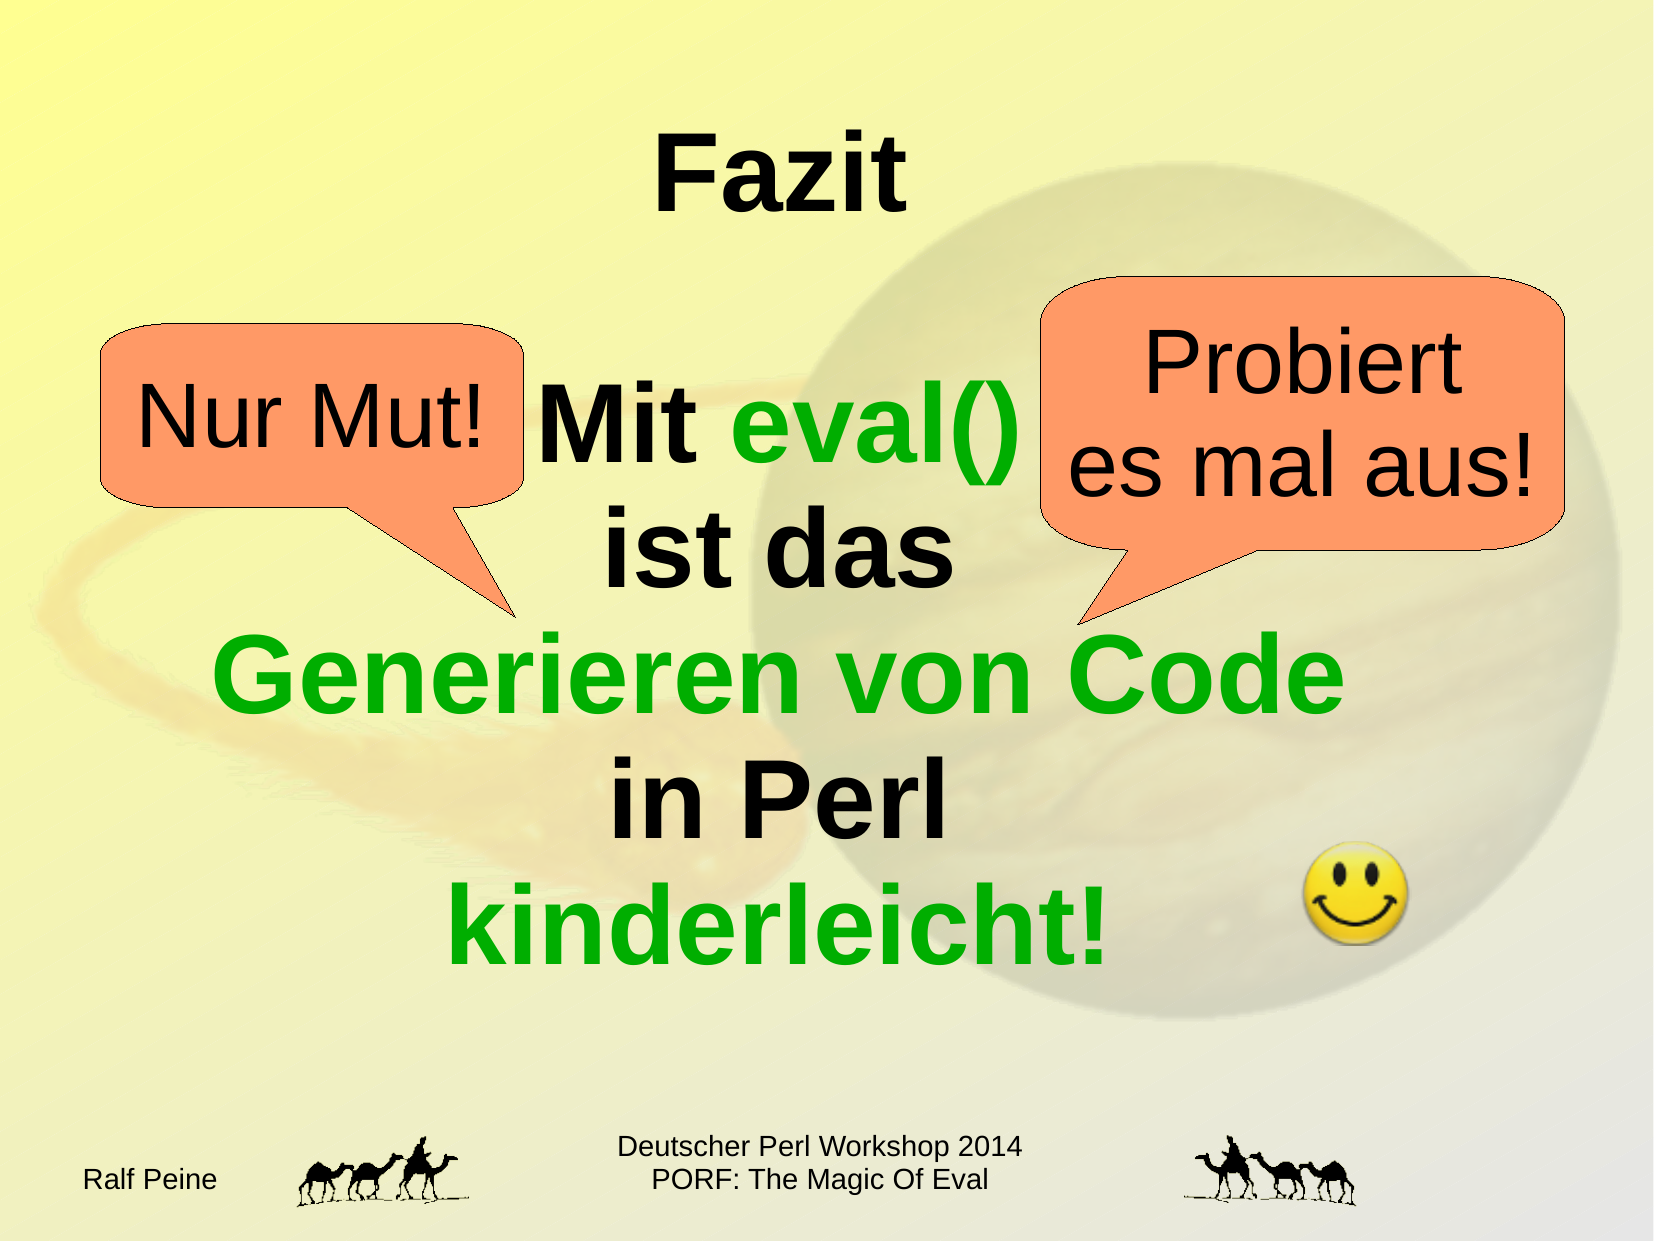

Fazit
Mit eval()
ist das
Generieren von Code
in Perl
kinderleicht!
Probiert
es mal aus!
Nur Mut!